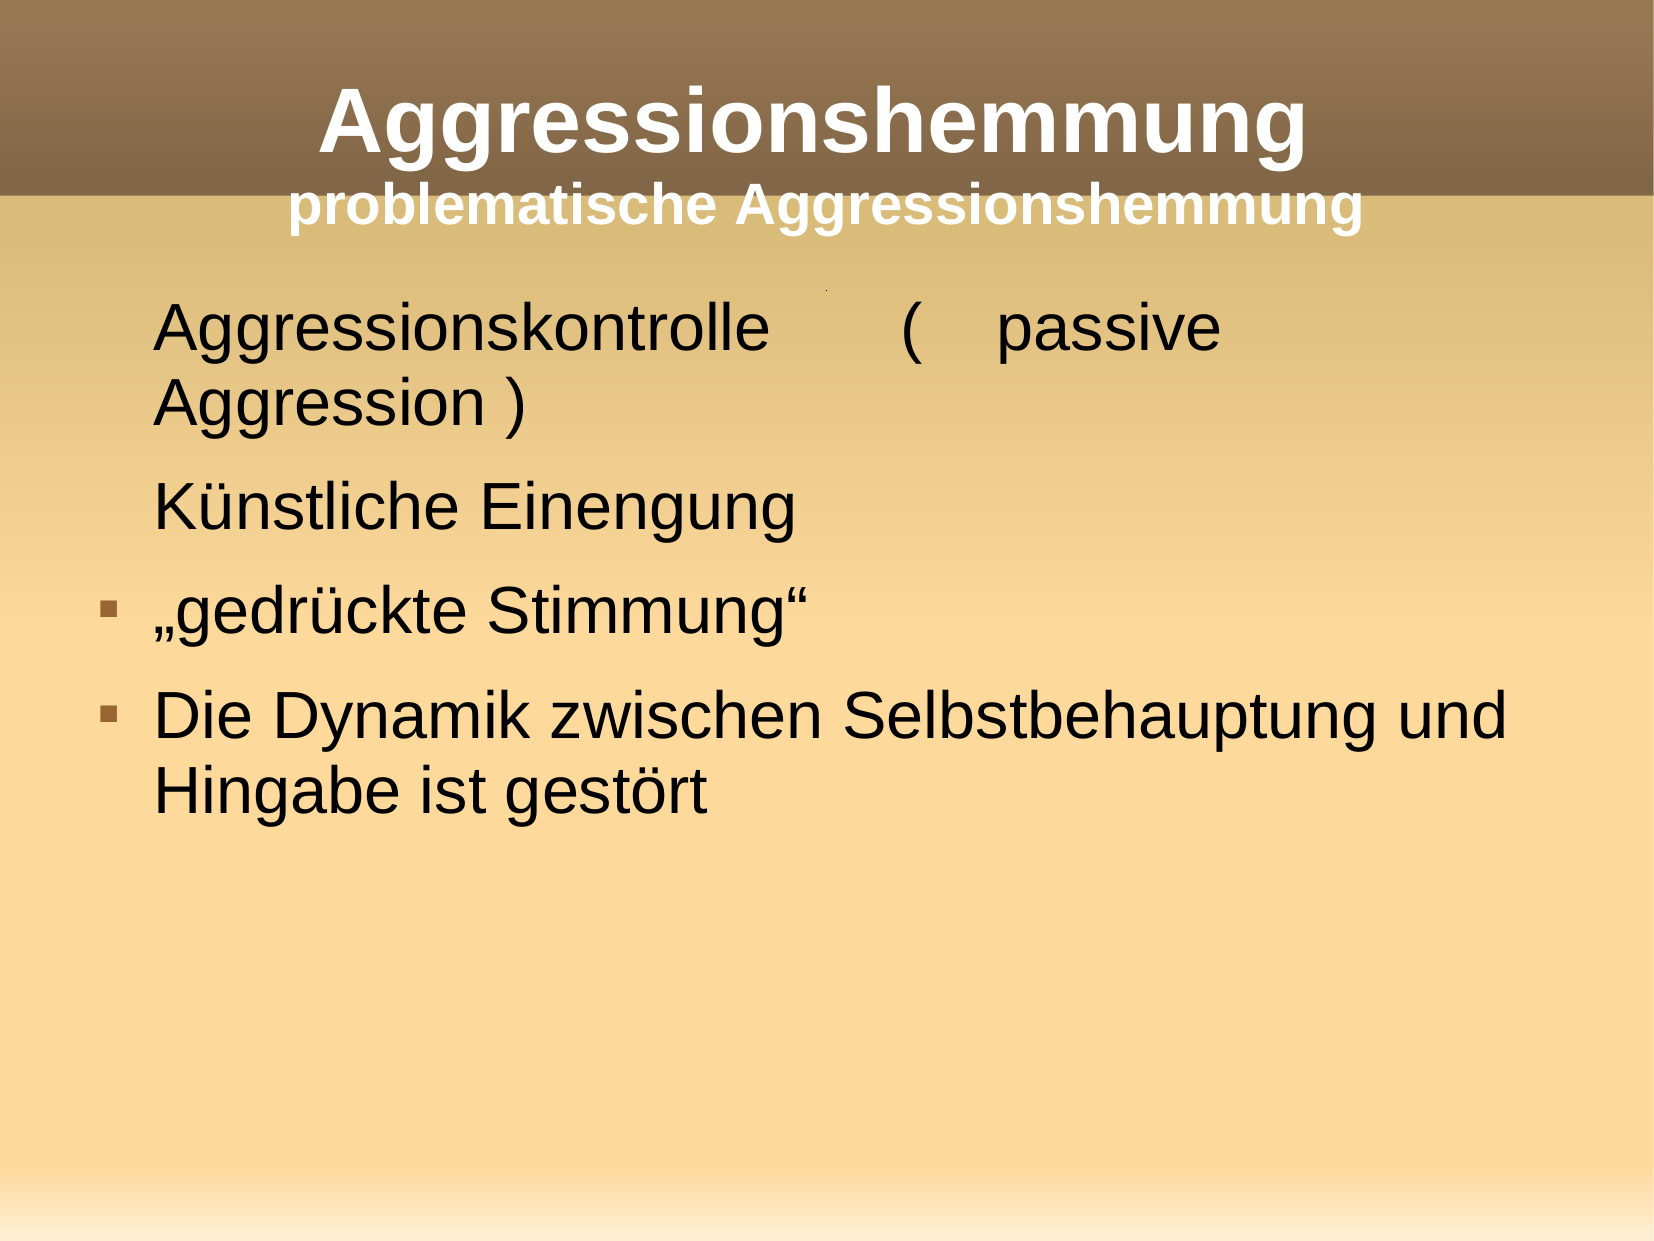

# Aggressionshemmung problematische Aggressionshemmung
Aggressionskontrolle ( passive Aggression )
Künstliche Einengung
„gedrückte Stimmung“
Die Dynamik zwischen Selbstbehauptung und Hingabe ist gestört